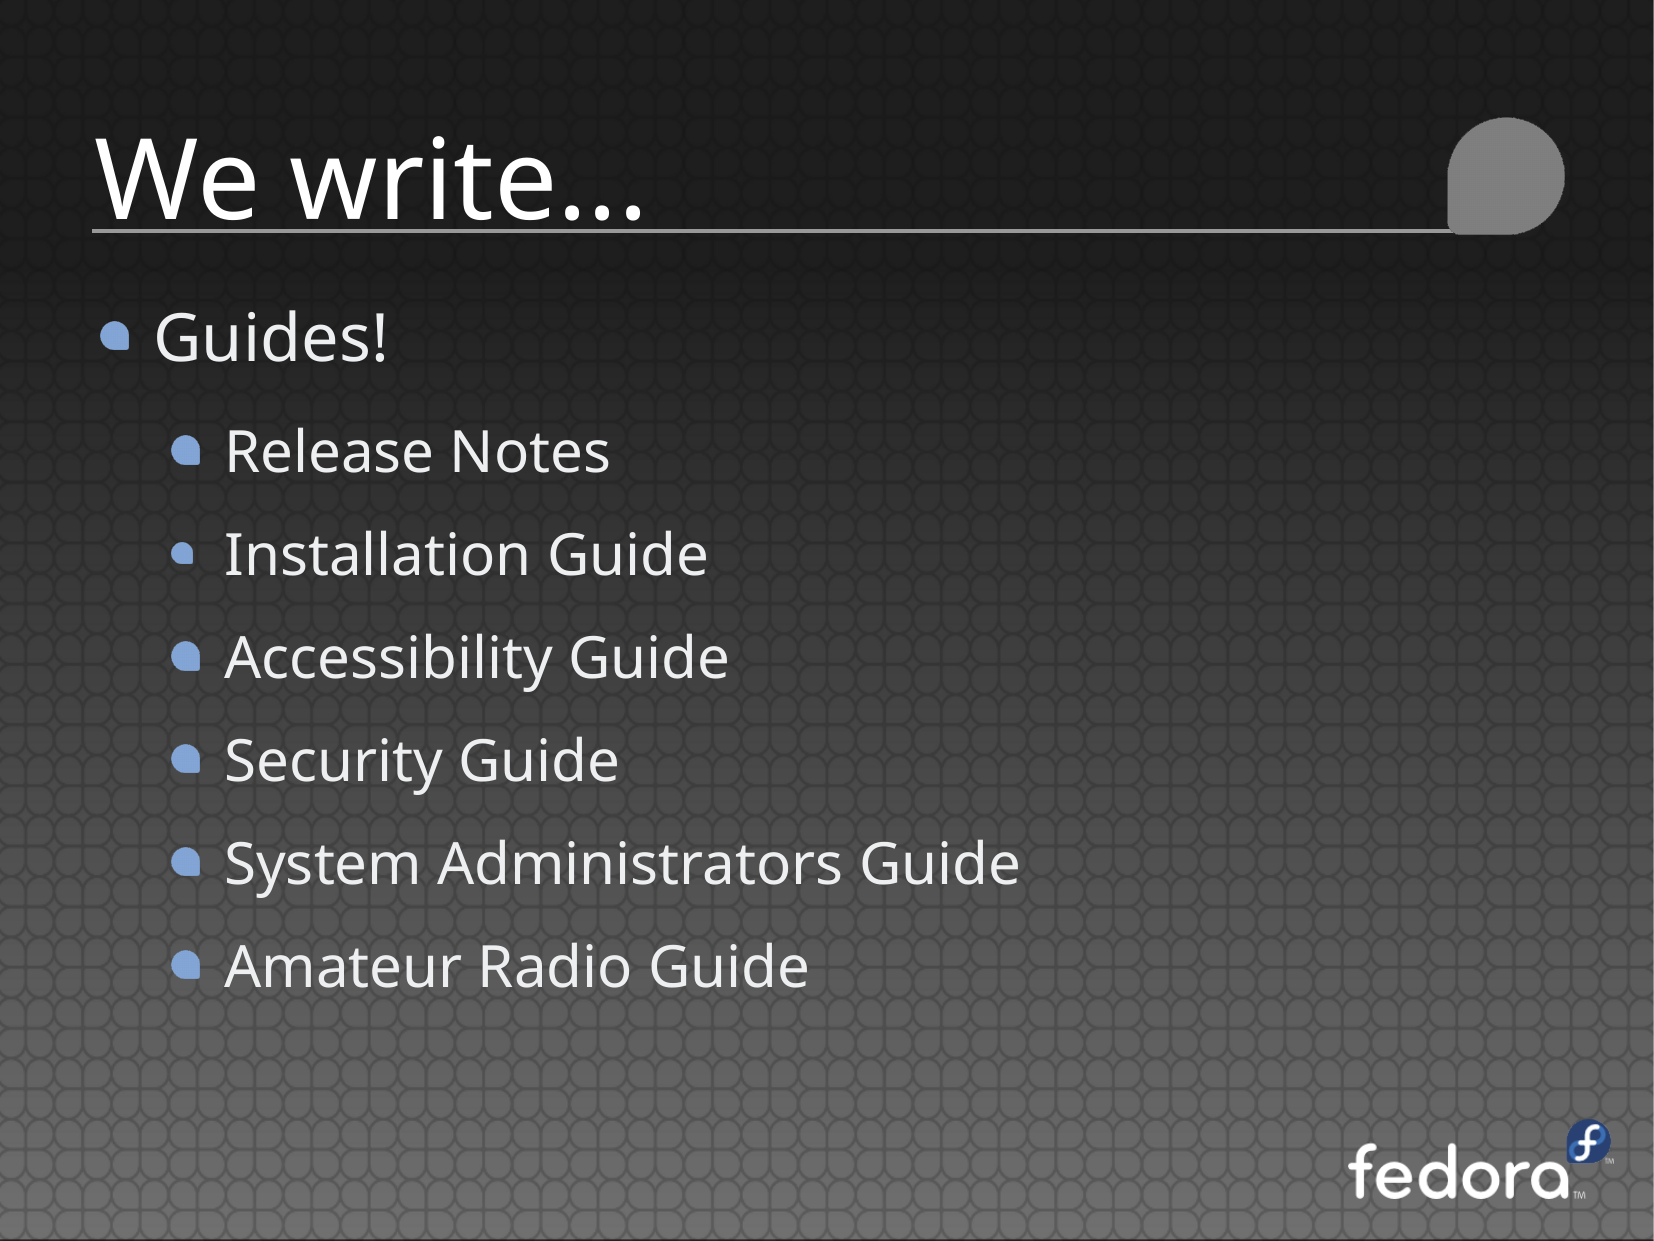

We write...
# Guides!
Release Notes
Installation Guide
Accessibility Guide
Security Guide
System Administrators Guide
Amateur Radio Guide